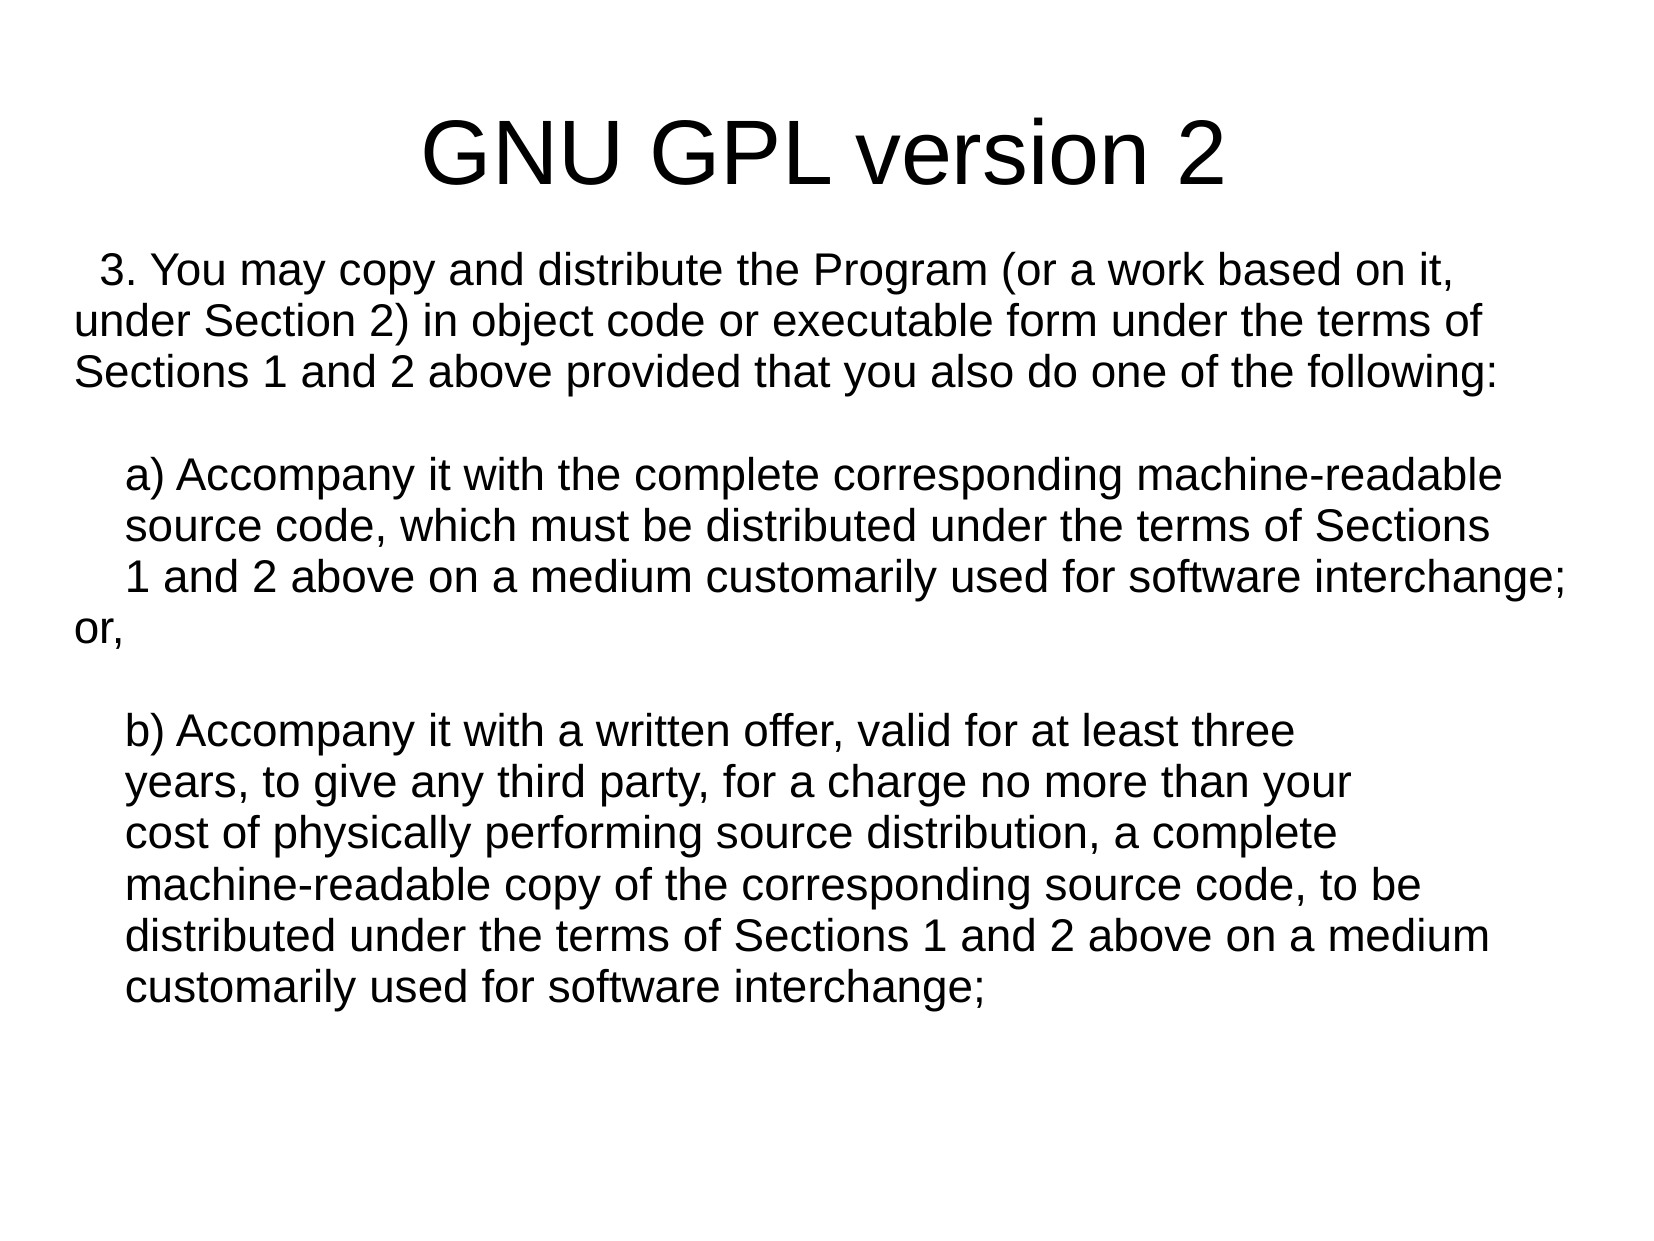

# GNU GPL version 2
 3. You may copy and distribute the Program (or a work based on it,
under Section 2) in object code or executable form under the terms of
Sections 1 and 2 above provided that you also do one of the following:
 a) Accompany it with the complete corresponding machine-readable
 source code, which must be distributed under the terms of Sections
 1 and 2 above on a medium customarily used for software interchange; or,
 b) Accompany it with a written offer, valid for at least three
 years, to give any third party, for a charge no more than your
 cost of physically performing source distribution, a complete
 machine-readable copy of the corresponding source code, to be
 distributed under the terms of Sections 1 and 2 above on a medium
 customarily used for software interchange;